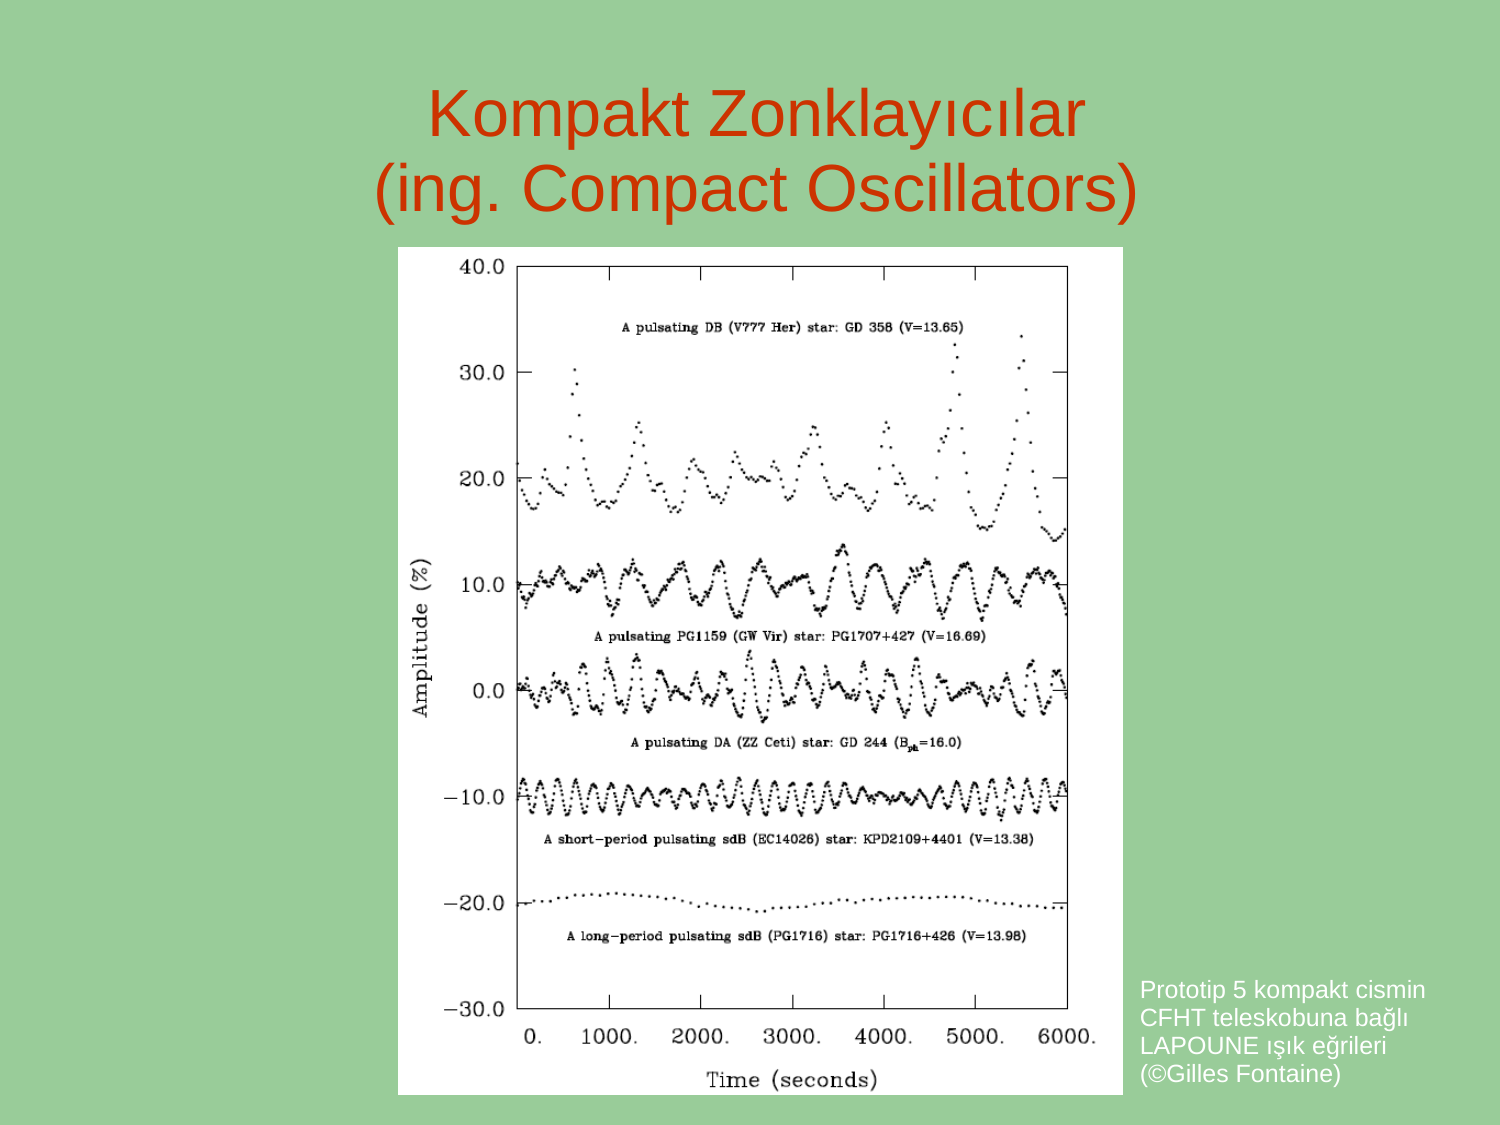

# Kompakt Zonklayıcılar (ing. Compact Oscillators)
Prototip 5 kompakt cismin CFHT teleskobuna bağlı LAPOUNE ışık eğrileri (©Gilles Fontaine)